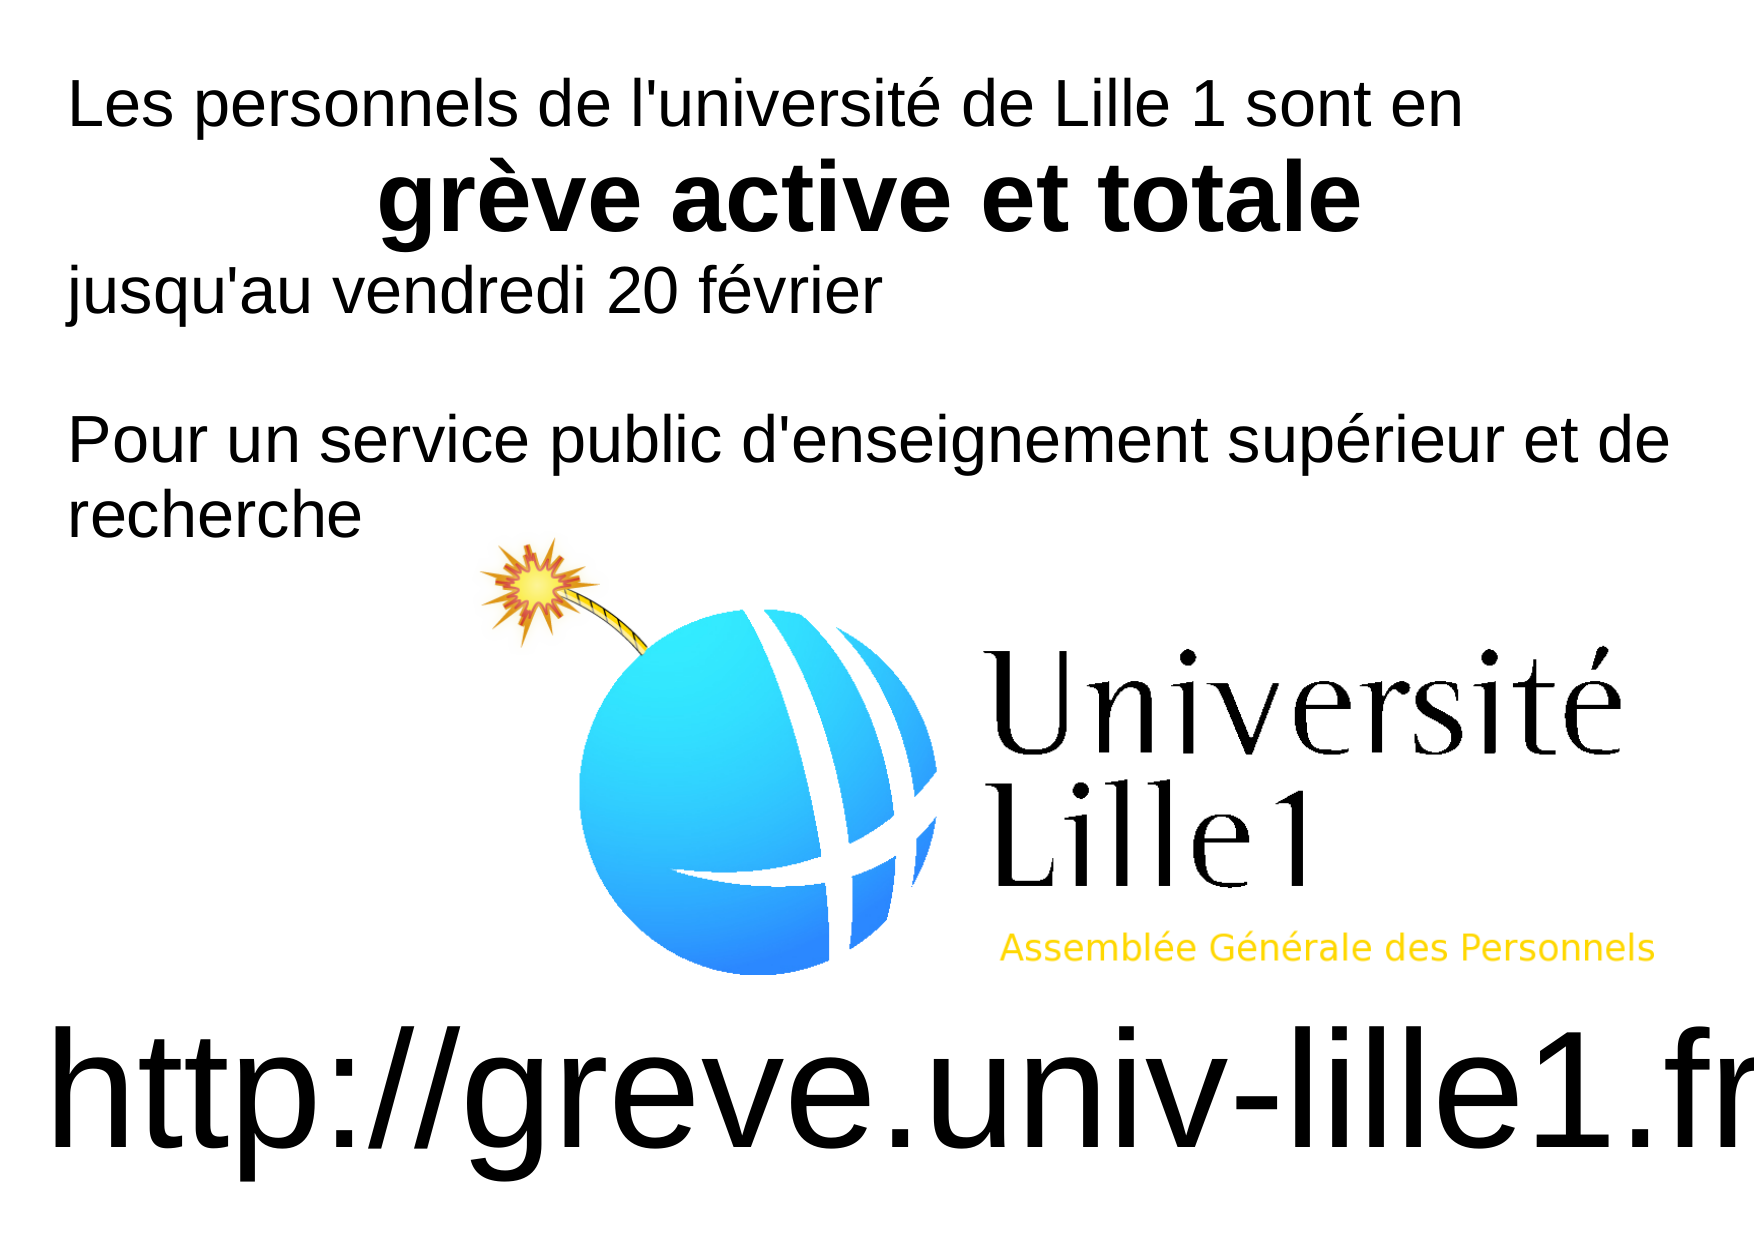

Les personnels de l'université de Lille 1 sont en
grève active et totale
jusqu'au vendredi 20 février
Pour un service public d'enseignement supérieur et de recherche
http://greve.univ-lille1.fr